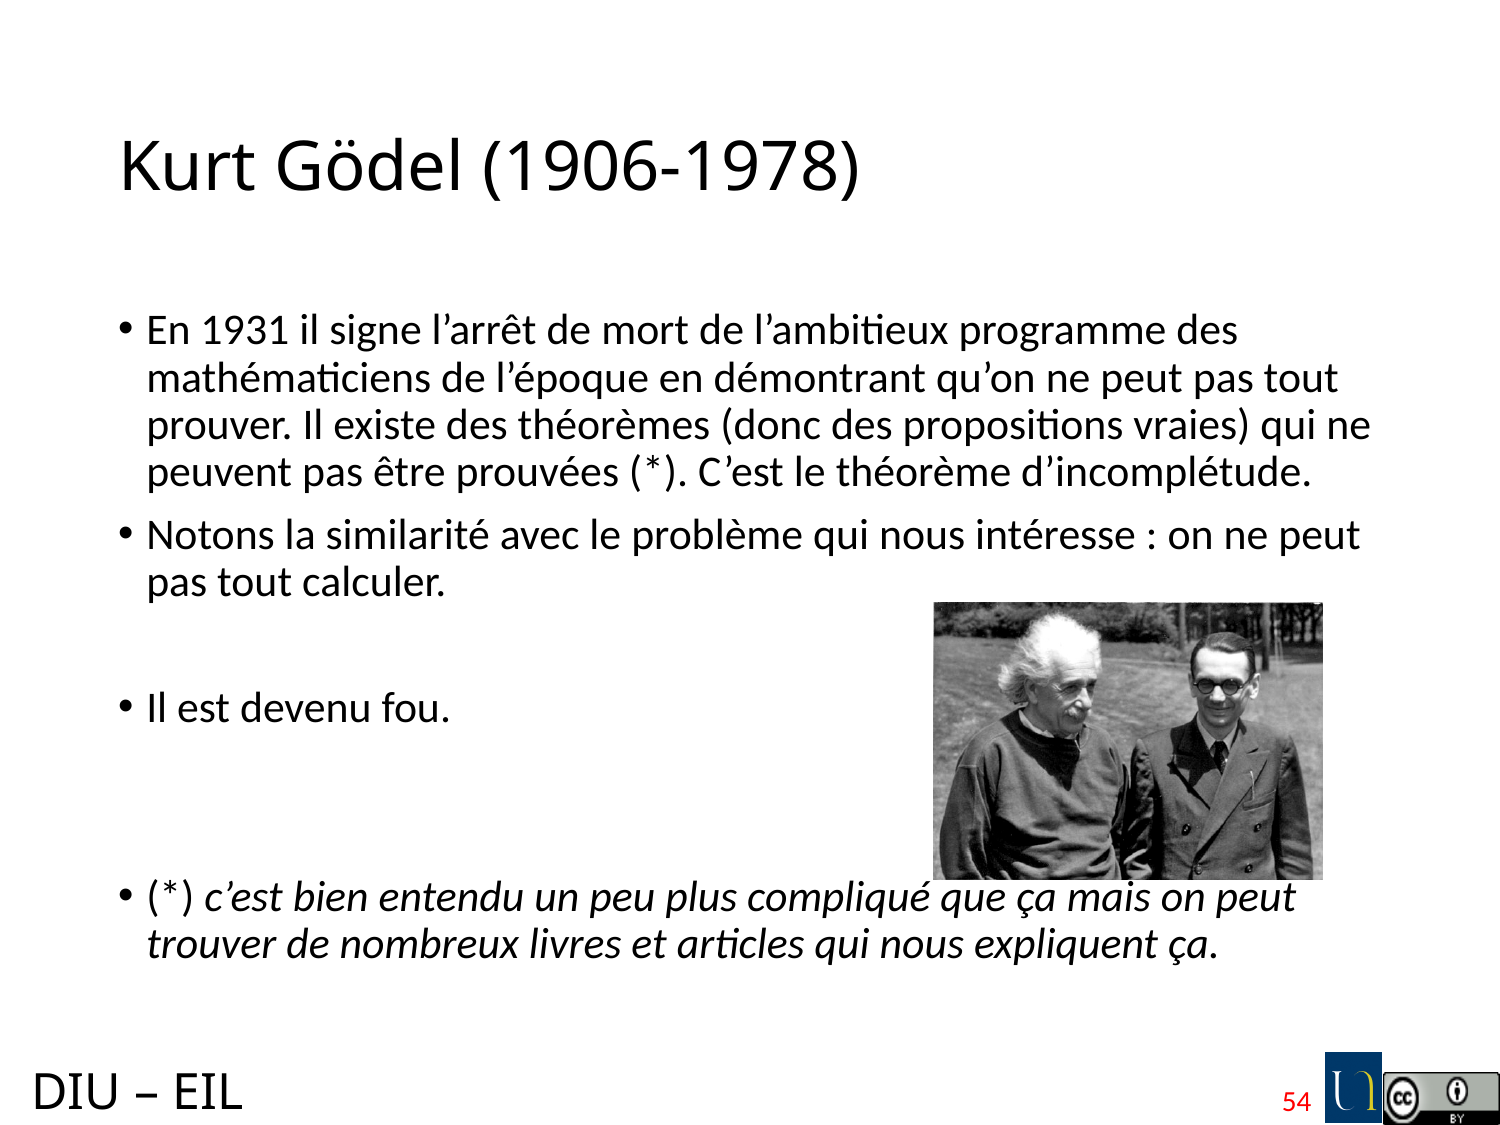

# Kurt Gödel (1906-1978)
En 1931 il signe l’arrêt de mort de l’ambitieux programme des mathématiciens de l’époque en démontrant qu’on ne peut pas tout prouver. Il existe des théorèmes (donc des propositions vraies) qui ne peuvent pas être prouvées (*). C’est le théorème d’incomplétude.
Notons la similarité avec le problème qui nous intéresse : on ne peut pas tout calculer.
Il est devenu fou.
(*) c’est bien entendu un peu plus compliqué que ça mais on peut trouver de nombreux livres et articles qui nous expliquent ça.